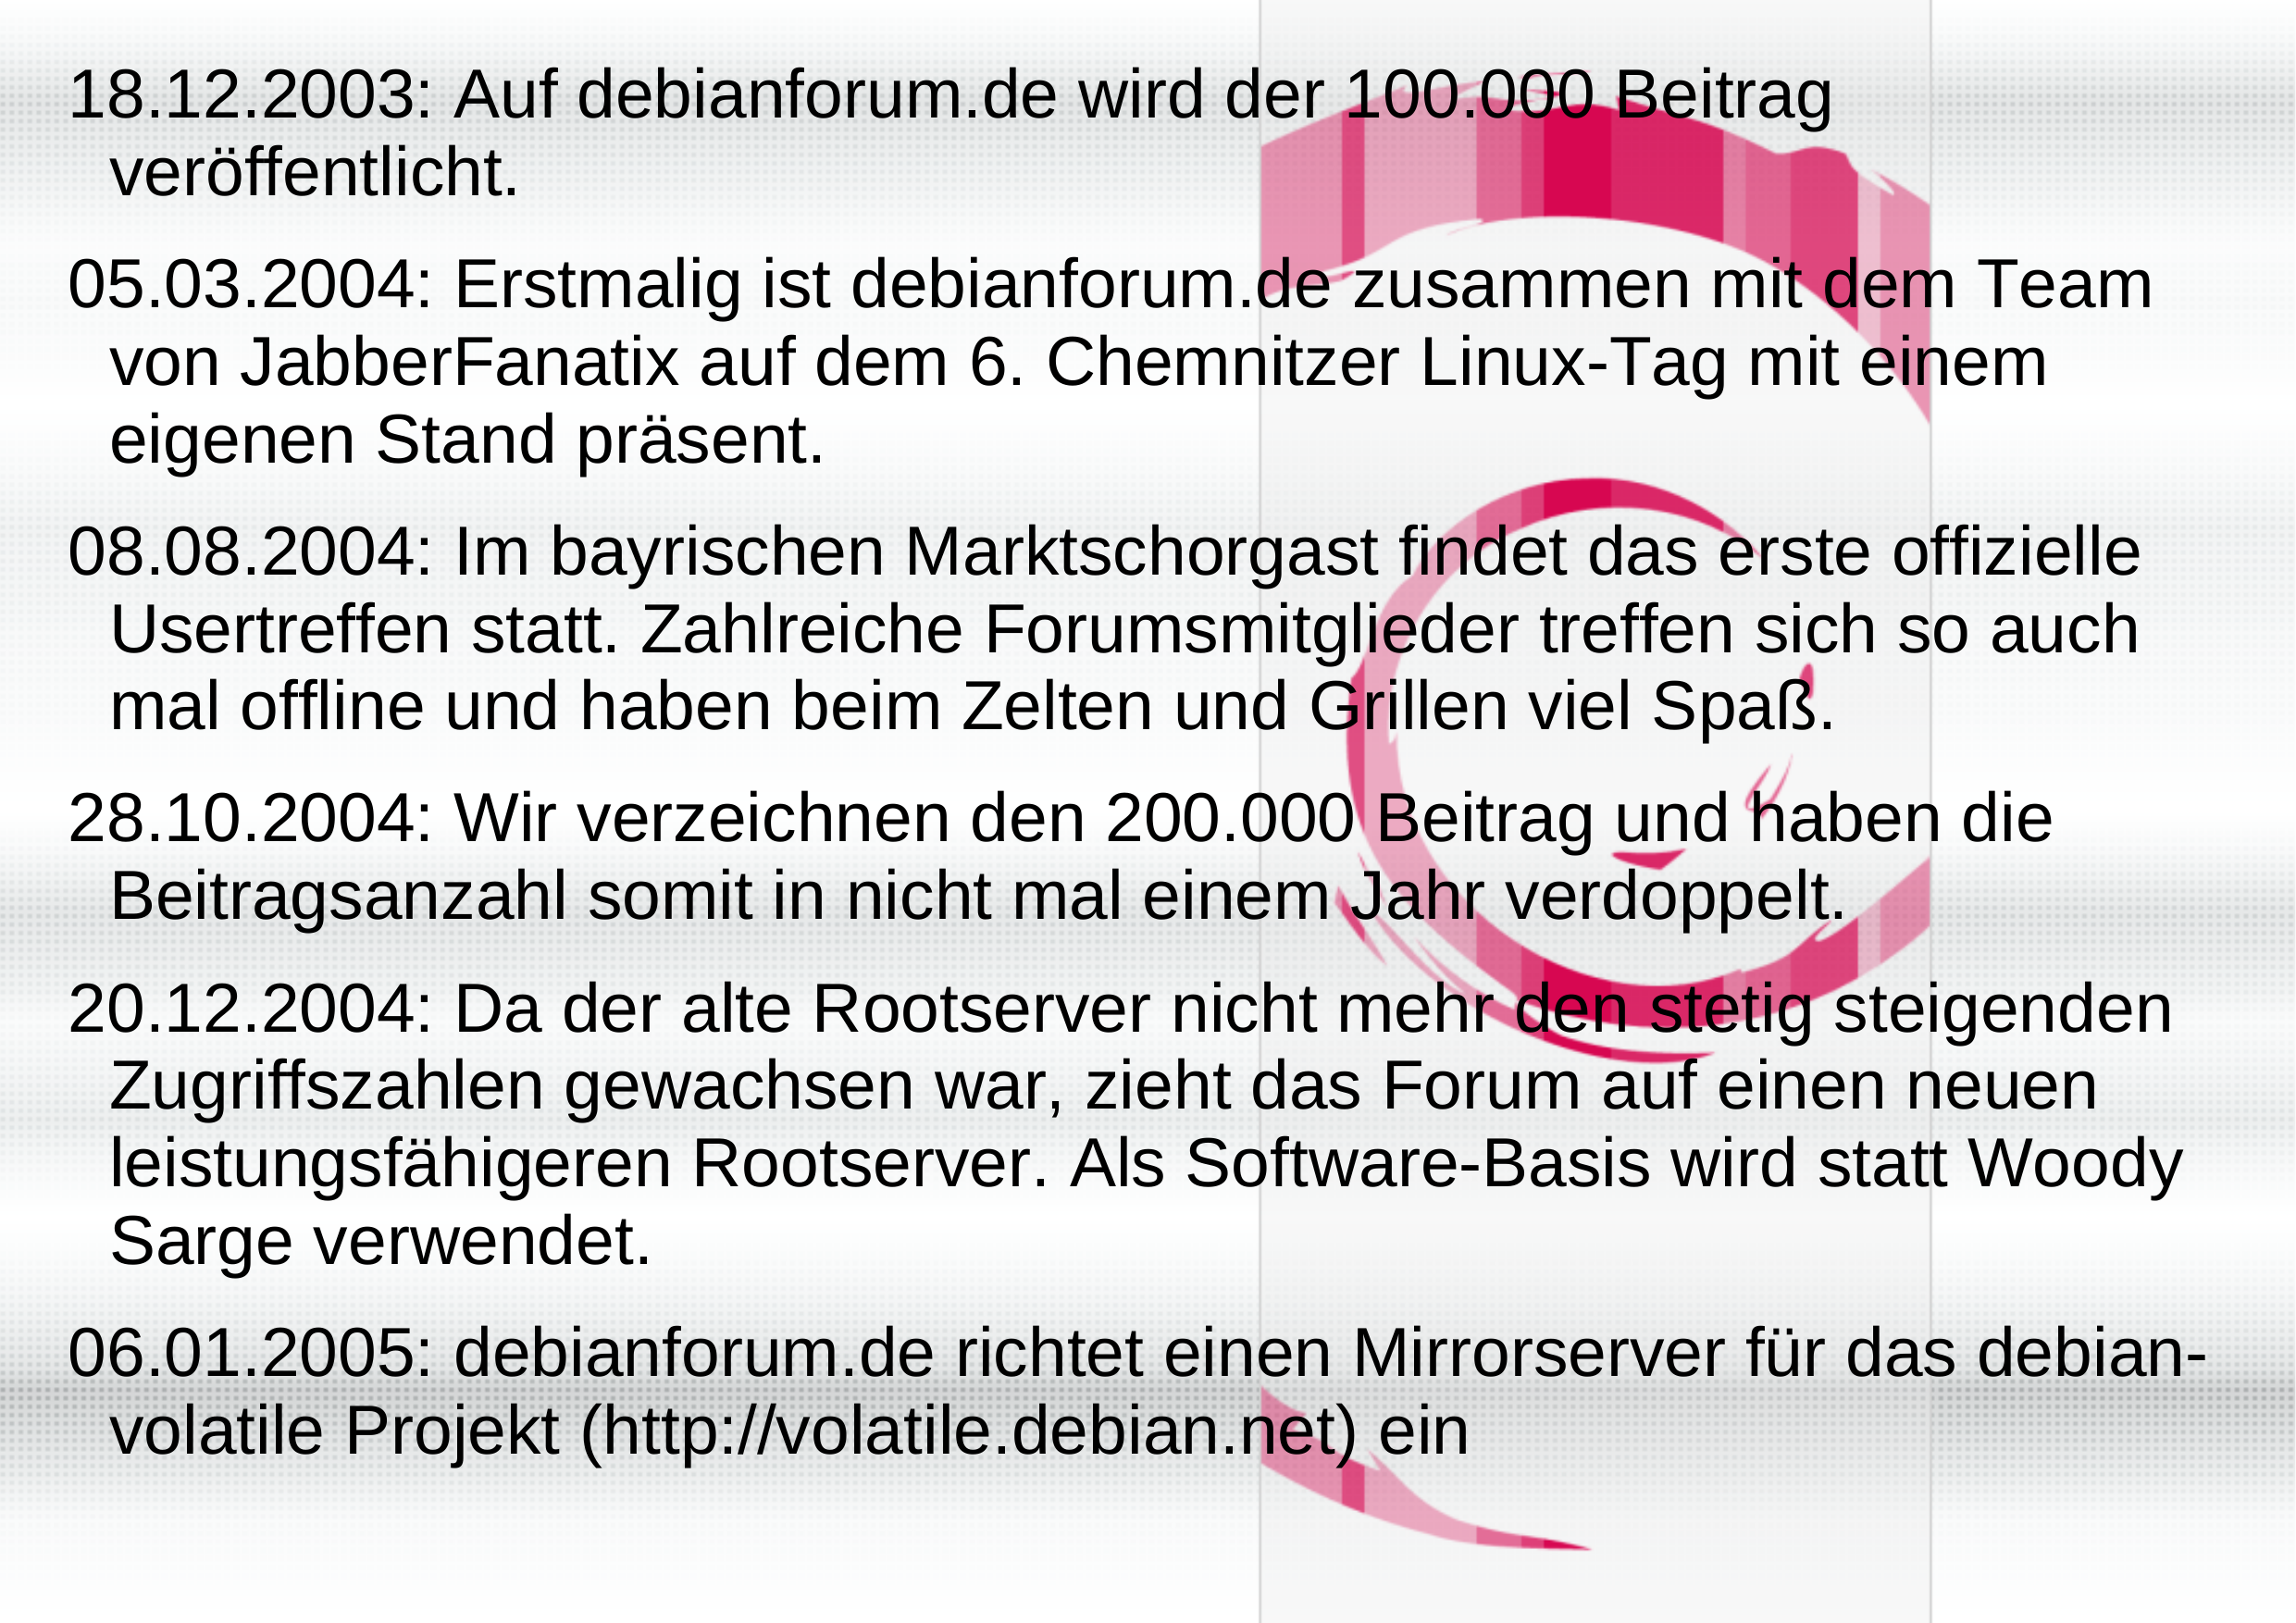

18.12.2003: Auf debianforum.de wird der 100.000 Beitrag veröffentlicht.
05.03.2004: Erstmalig ist debianforum.de zusammen mit dem Team von JabberFanatix auf dem 6. Chemnitzer Linux-Tag mit einem eigenen Stand präsent.
08.08.2004: Im bayrischen Marktschorgast findet das erste offizielle Usertreffen statt. Zahlreiche Forumsmitglieder treffen sich so auch mal offline und haben beim Zelten und Grillen viel Spaß.
28.10.2004: Wir verzeichnen den 200.000 Beitrag und haben die Beitragsanzahl somit in nicht mal einem Jahr verdoppelt.
20.12.2004: Da der alte Rootserver nicht mehr den stetig steigenden Zugriffszahlen gewachsen war, zieht das Forum auf einen neuen leistungsfähigeren Rootserver. Als Software-Basis wird statt Woody Sarge verwendet.
06.01.2005: debianforum.de richtet einen Mirrorserver für das debian-volatile Projekt (http://volatile.debian.net) ein